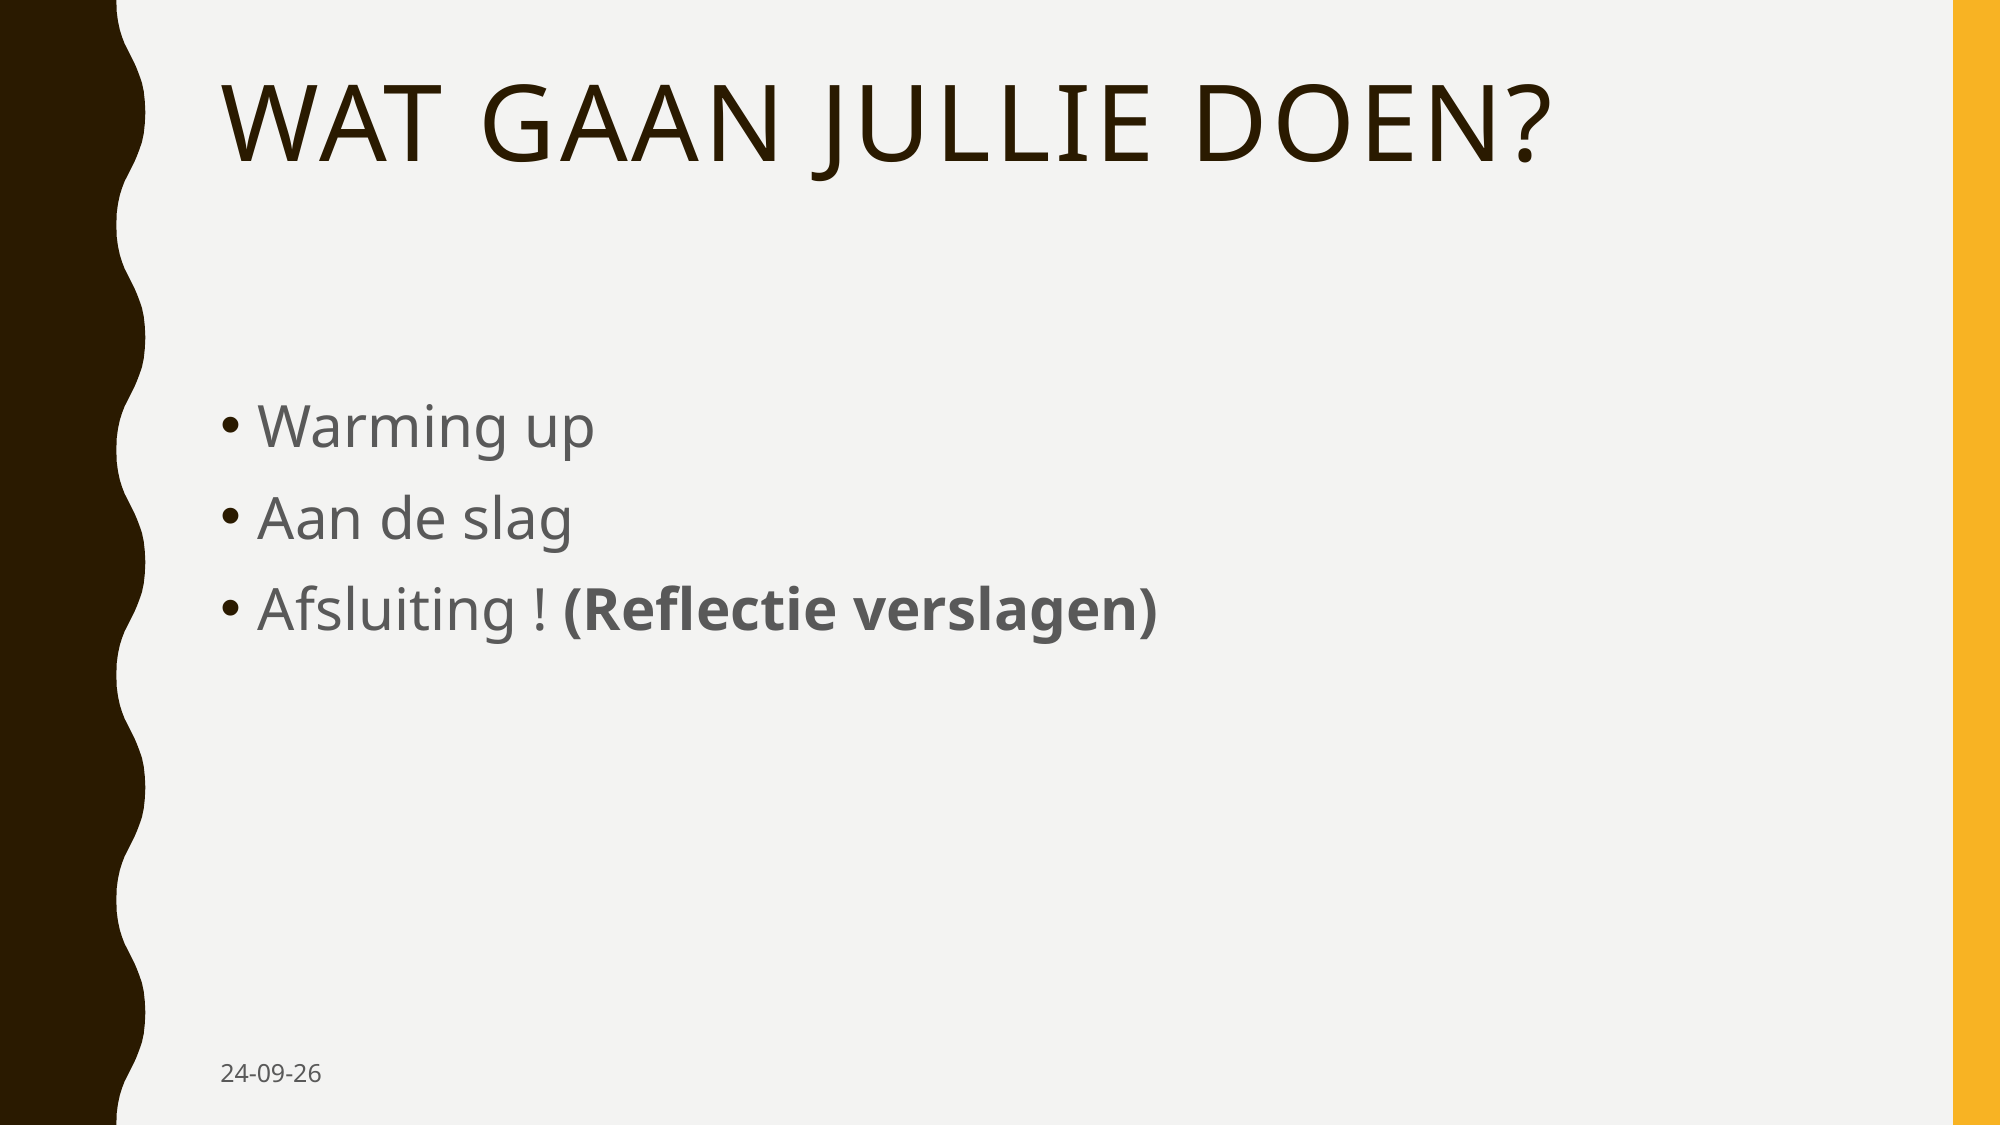

# Wat gaan jullie doen?
Warming up
Aan de slag
Afsluiting ! (Reflectie verslagen)